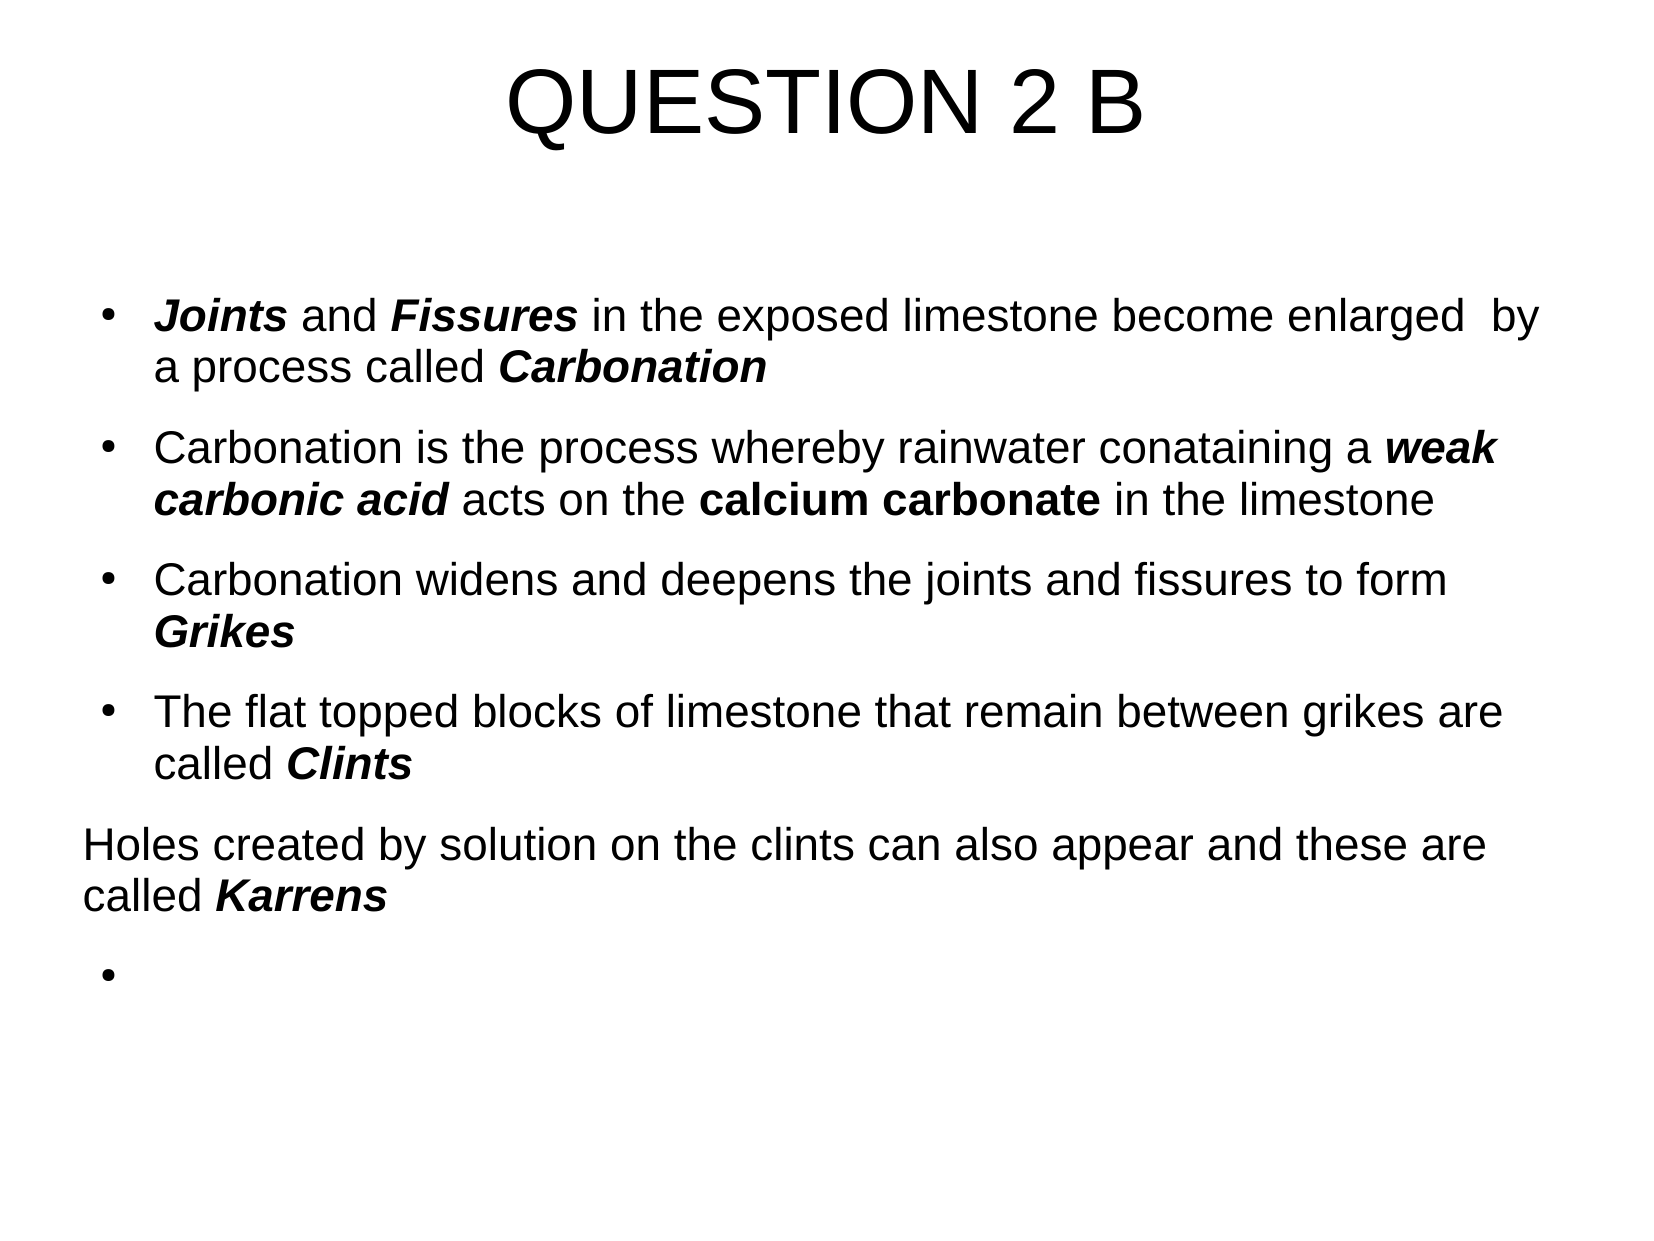

# QUESTION 2 B
Joints and Fissures in the exposed limestone become enlarged by a process called Carbonation
Carbonation is the process whereby rainwater conataining a weak carbonic acid acts on the calcium carbonate in the limestone
Carbonation widens and deepens the joints and fissures to form Grikes
The flat topped blocks of limestone that remain between grikes are called Clints
Holes created by solution on the clints can also appear and these are called Karrens